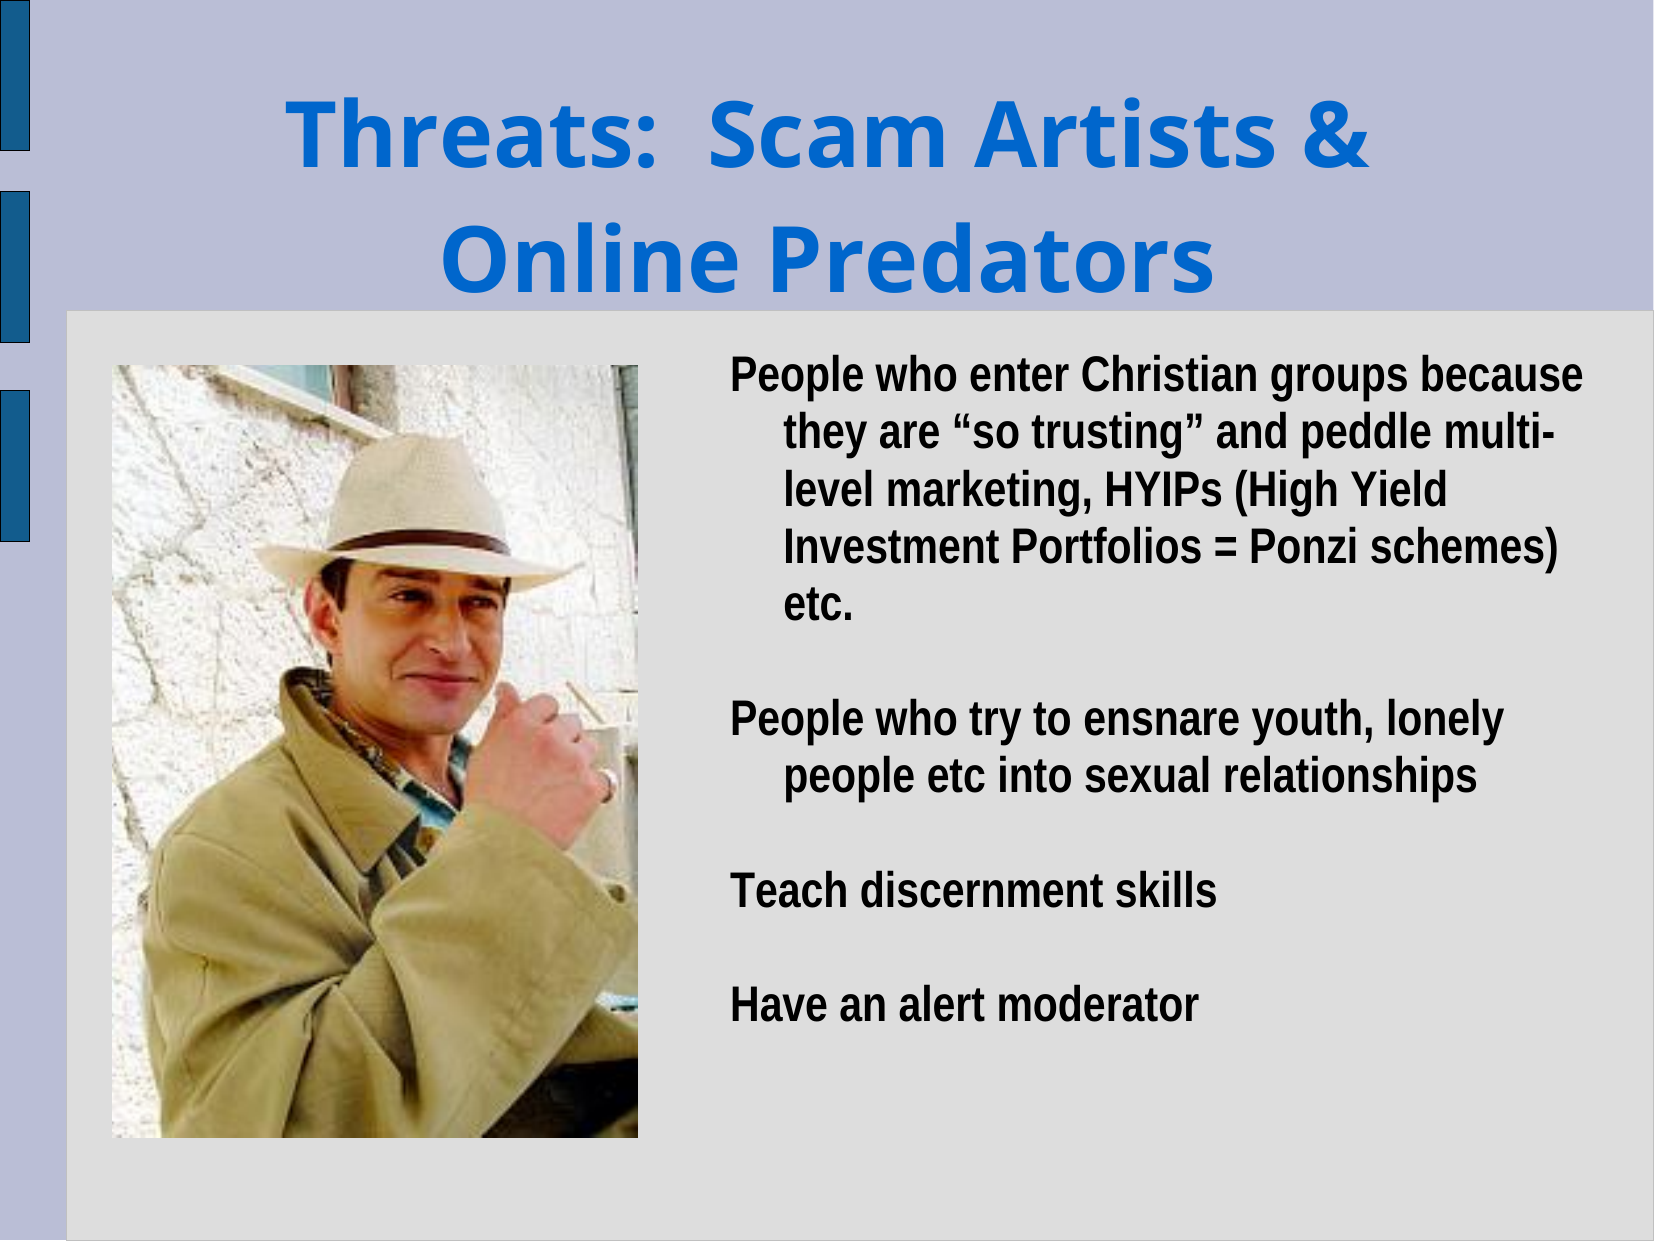

# Threats: Scam Artists & Online Predators
People who enter Christian groups because they are “so trusting” and peddle multi-level marketing, HYIPs (High Yield Investment Portfolios = Ponzi schemes) etc.
People who try to ensnare youth, lonely people etc into sexual relationships
Teach discernment skills
Have an alert moderator